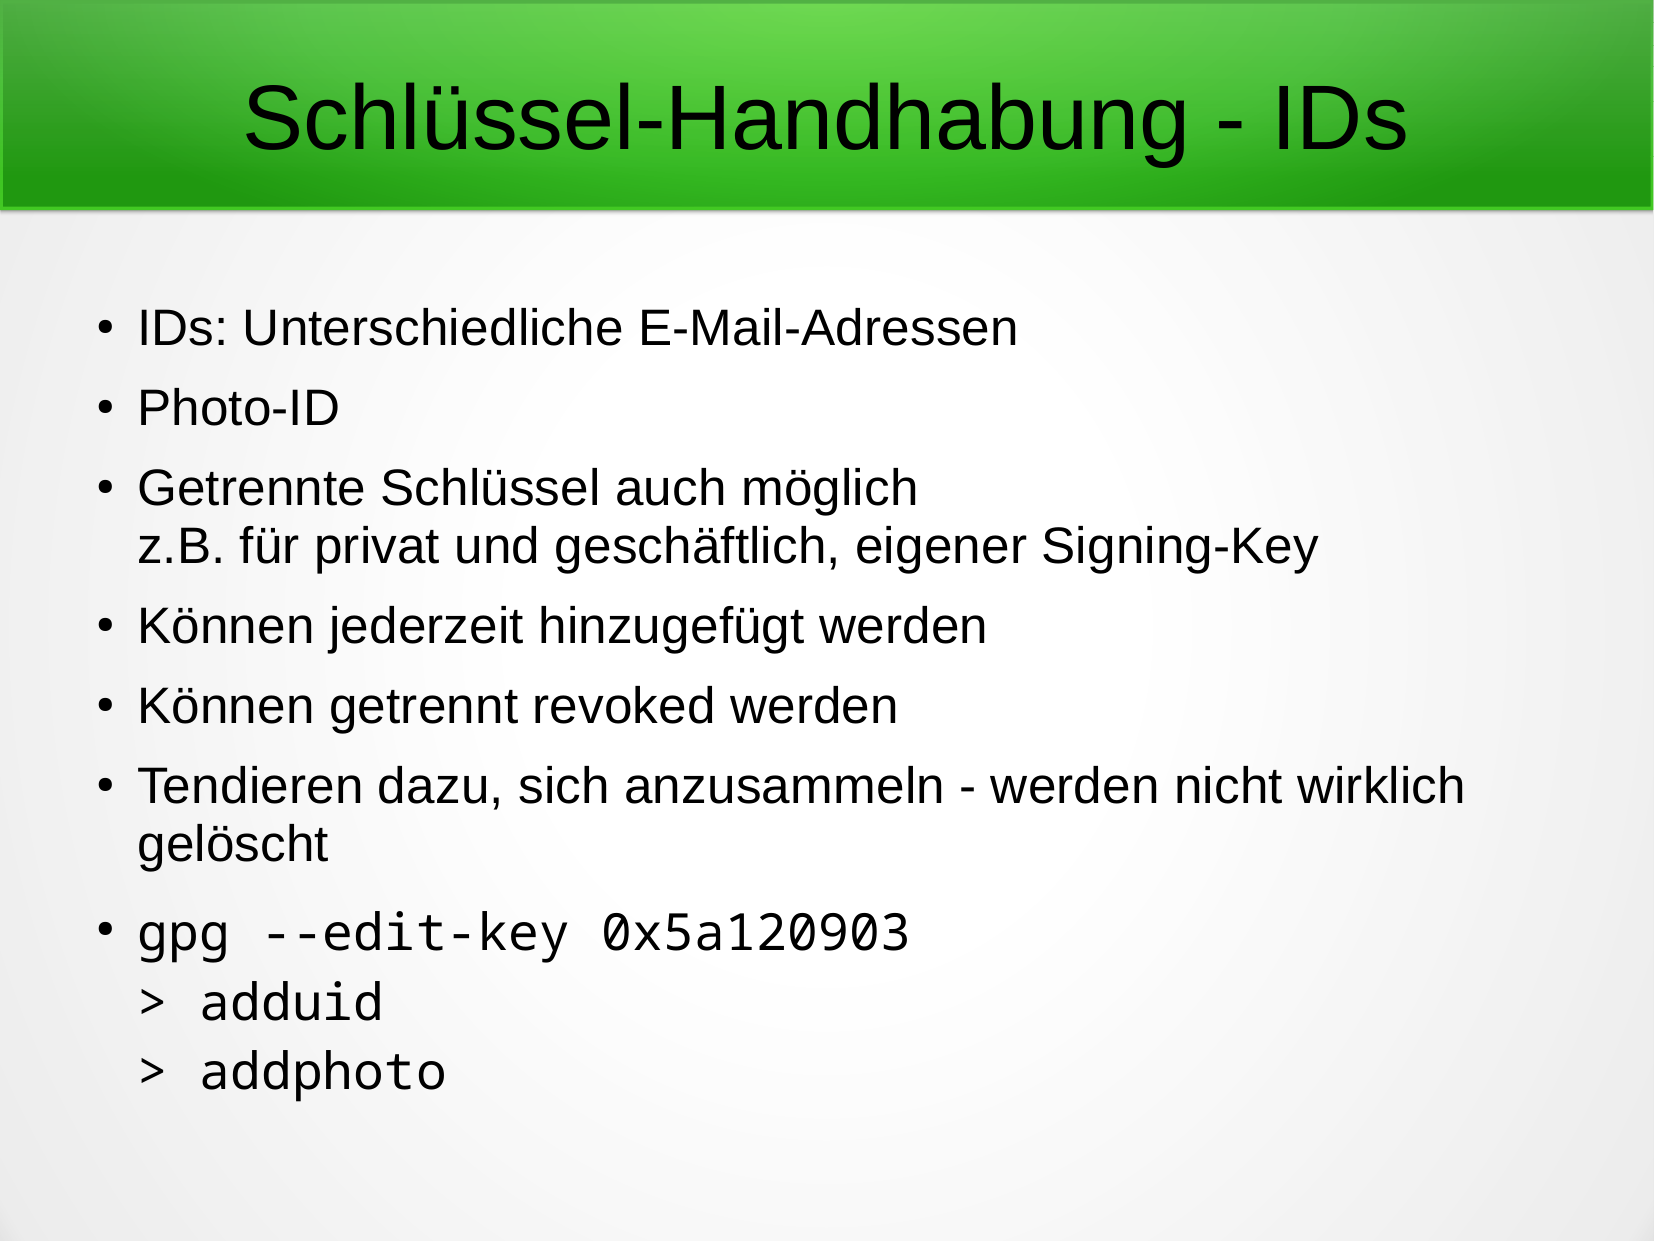

# Schlüssel-Handhabung - IDs
IDs: Unterschiedliche E-Mail-Adressen
Photo-ID
Getrennte Schlüssel auch möglich
z.B. für privat und geschäftlich, eigener Signing-Key
Können jederzeit hinzugefügt werden
Können getrennt revoked werden
Tendieren dazu, sich anzusammeln - werden nicht wirklich gelöscht
gpg --edit-key 0x5a120903
> adduid
> addphoto